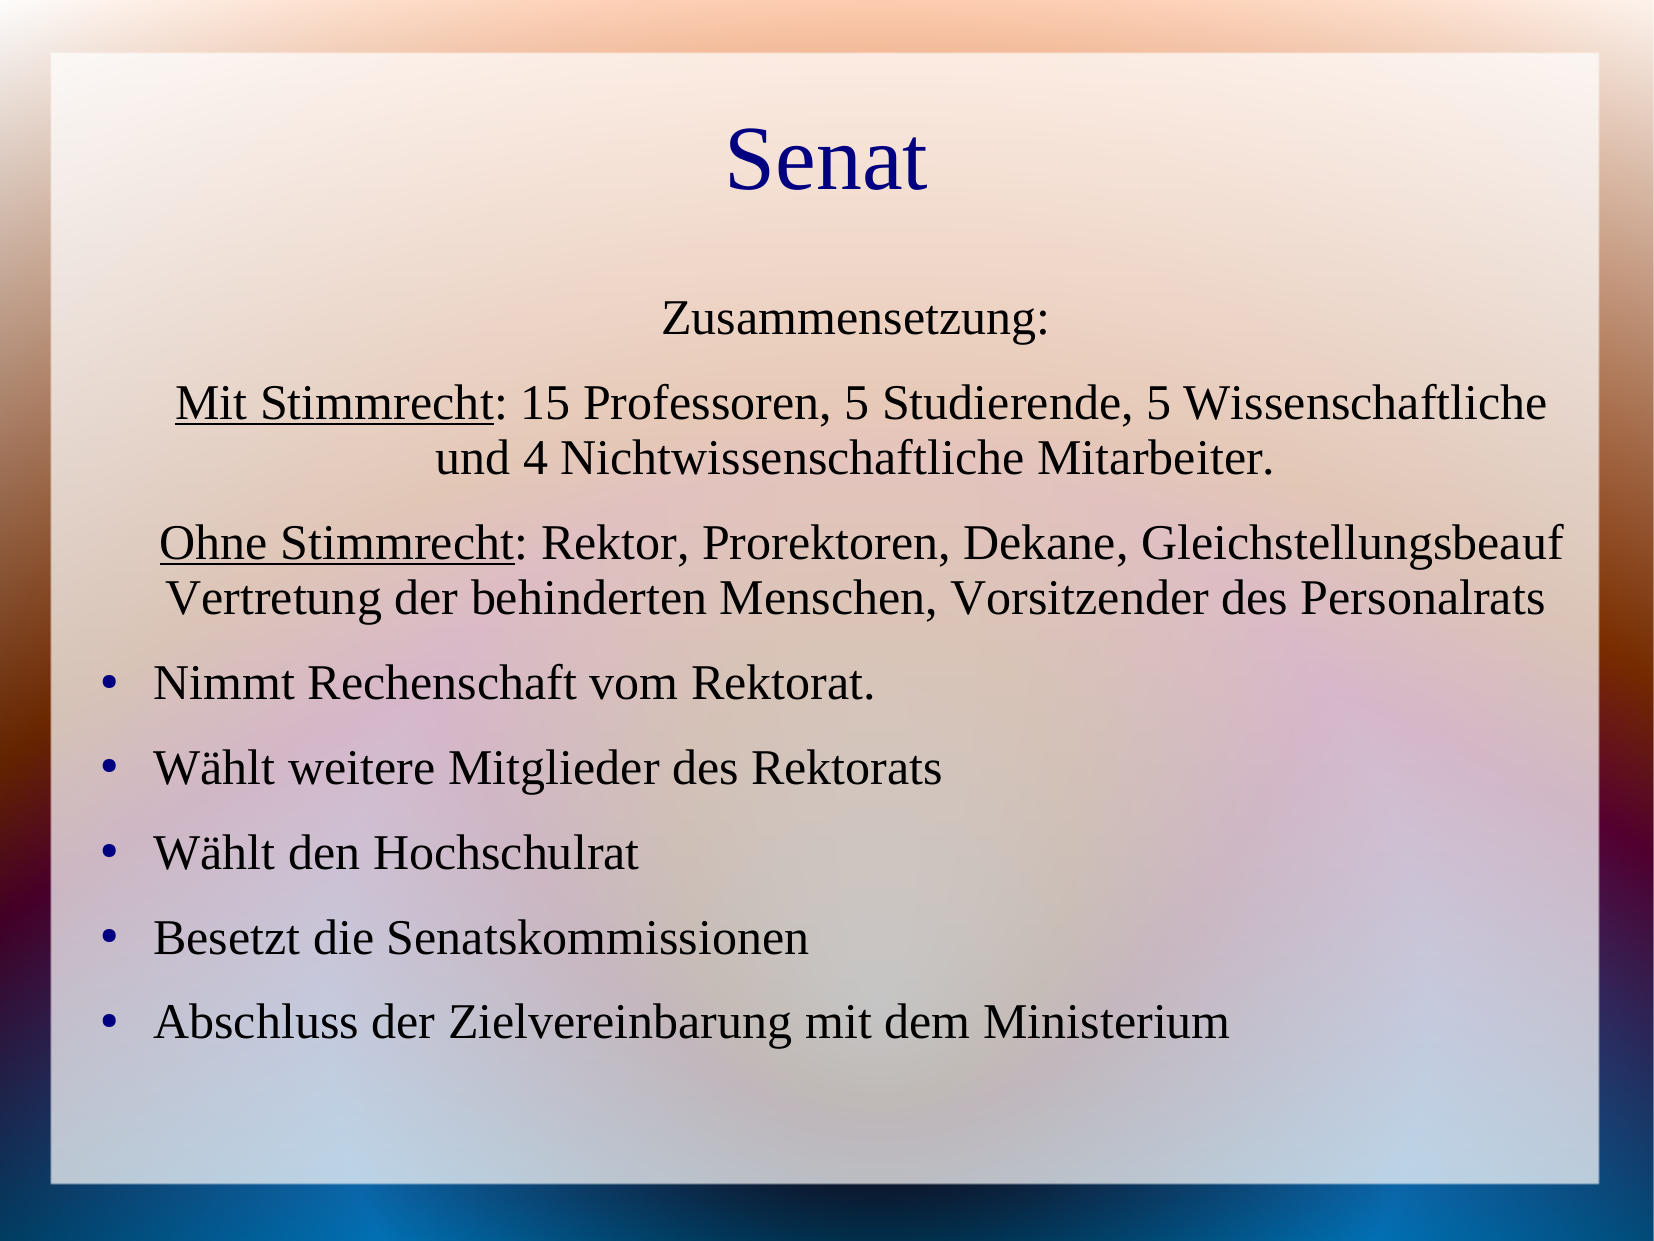

# Senat
Zusammensetzung:
Mit Stimmrecht: 15 Professoren, 5 Studierende, 5 Wissenschaftliche und 4 Nichtwissenschaftliche Mitarbeiter.
Ohne Stimmrecht: Rektor, Prorektoren, Dekane, Gleichstellungsbeauf Vertretung der behinderten Menschen, Vorsitzender des Personalrats
Nimmt Rechenschaft vom Rektorat.
Wählt weitere Mitglieder des Rektorats
Wählt den Hochschulrat
Besetzt die Senatskommissionen
Abschluss der Zielvereinbarung mit dem Ministerium